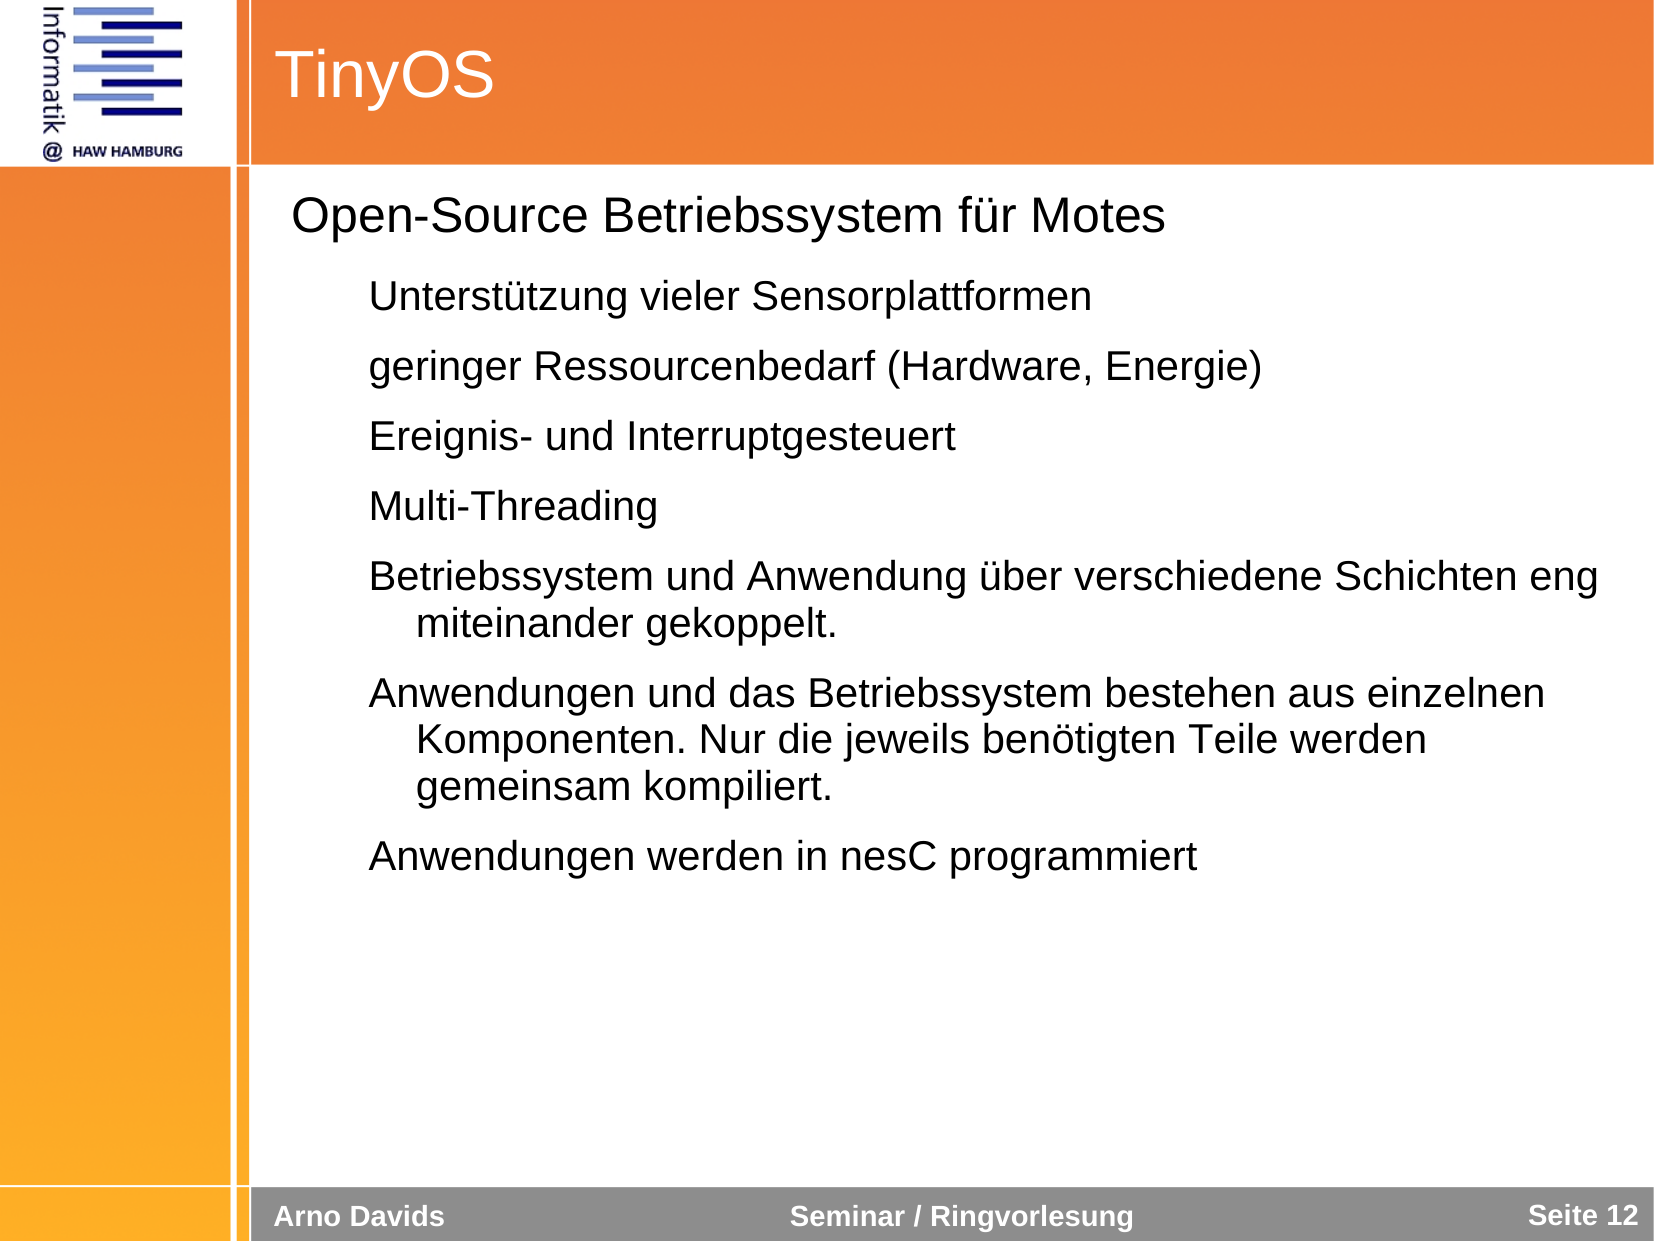

# TinyOS
Open-Source Betriebssystem für Motes
Unterstützung vieler Sensorplattformen
geringer Ressourcenbedarf (Hardware, Energie)
Ereignis- und Interruptgesteuert
Multi-Threading
Betriebssystem und Anwendung über verschiedene Schichten eng miteinander gekoppelt.
Anwendungen und das Betriebssystem bestehen aus einzelnen Komponenten. Nur die jeweils benötigten Teile werden gemeinsam kompiliert.
Anwendungen werden in nesC programmiert